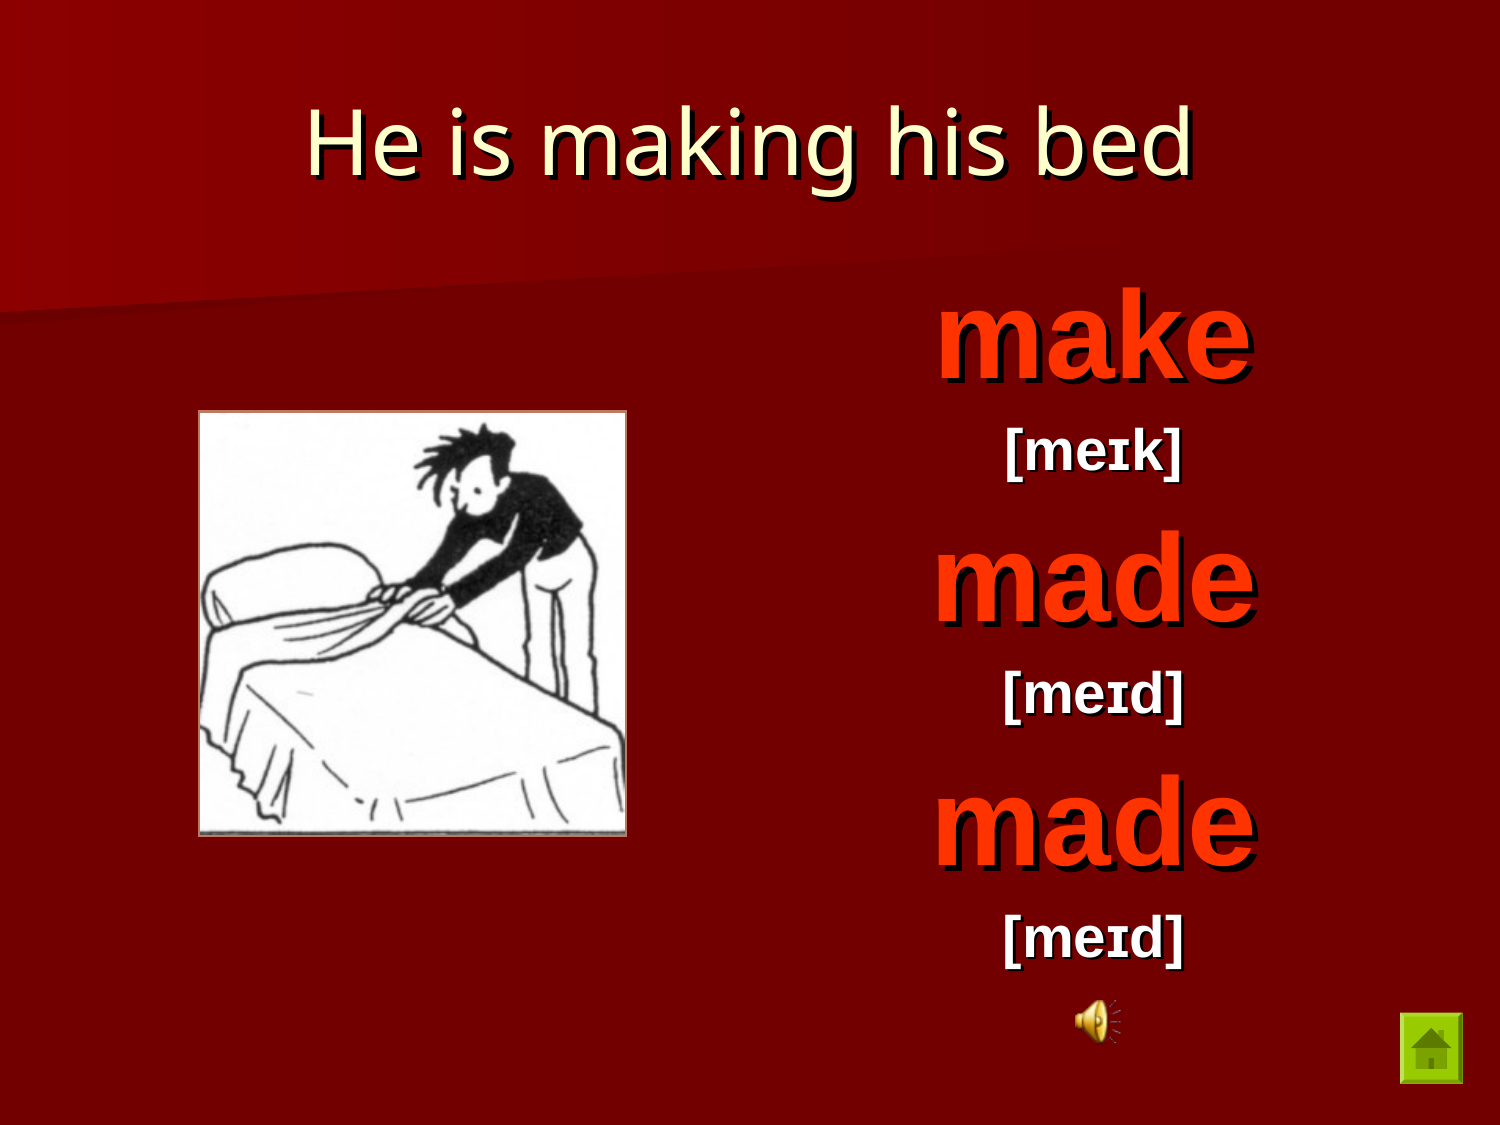

# He is making his bed
make
[meɪk]
made
[meɪd]
made
[meɪd]